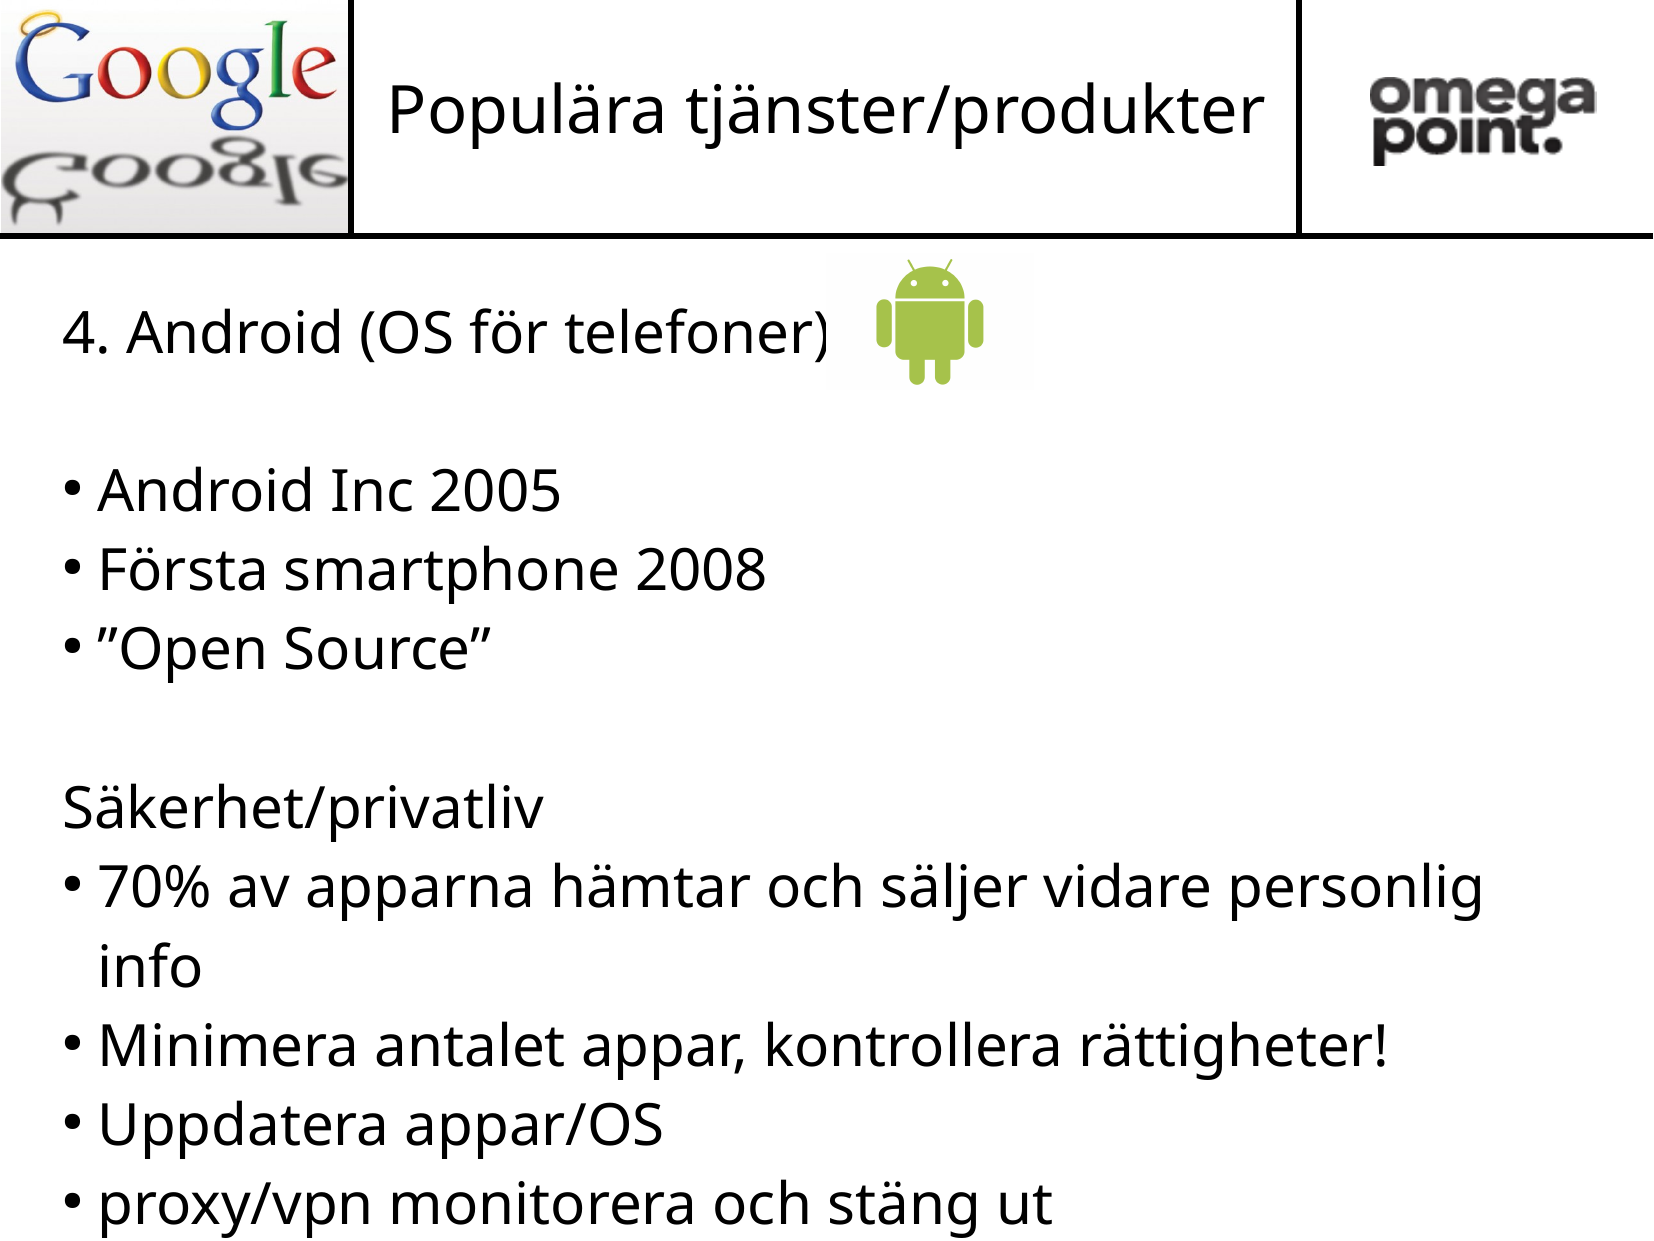

Populära tjänster/produkter
4. Android (OS för telefoner)
Android Inc 2005
Första smartphone 2008
”Open Source”
Säkerhet/privatliv
70% av apparna hämtar och säljer vidare personlig info
Minimera antalet appar, kontrollera rättigheter!
Uppdatera appar/OS
proxy/vpn monitorera och stäng ut